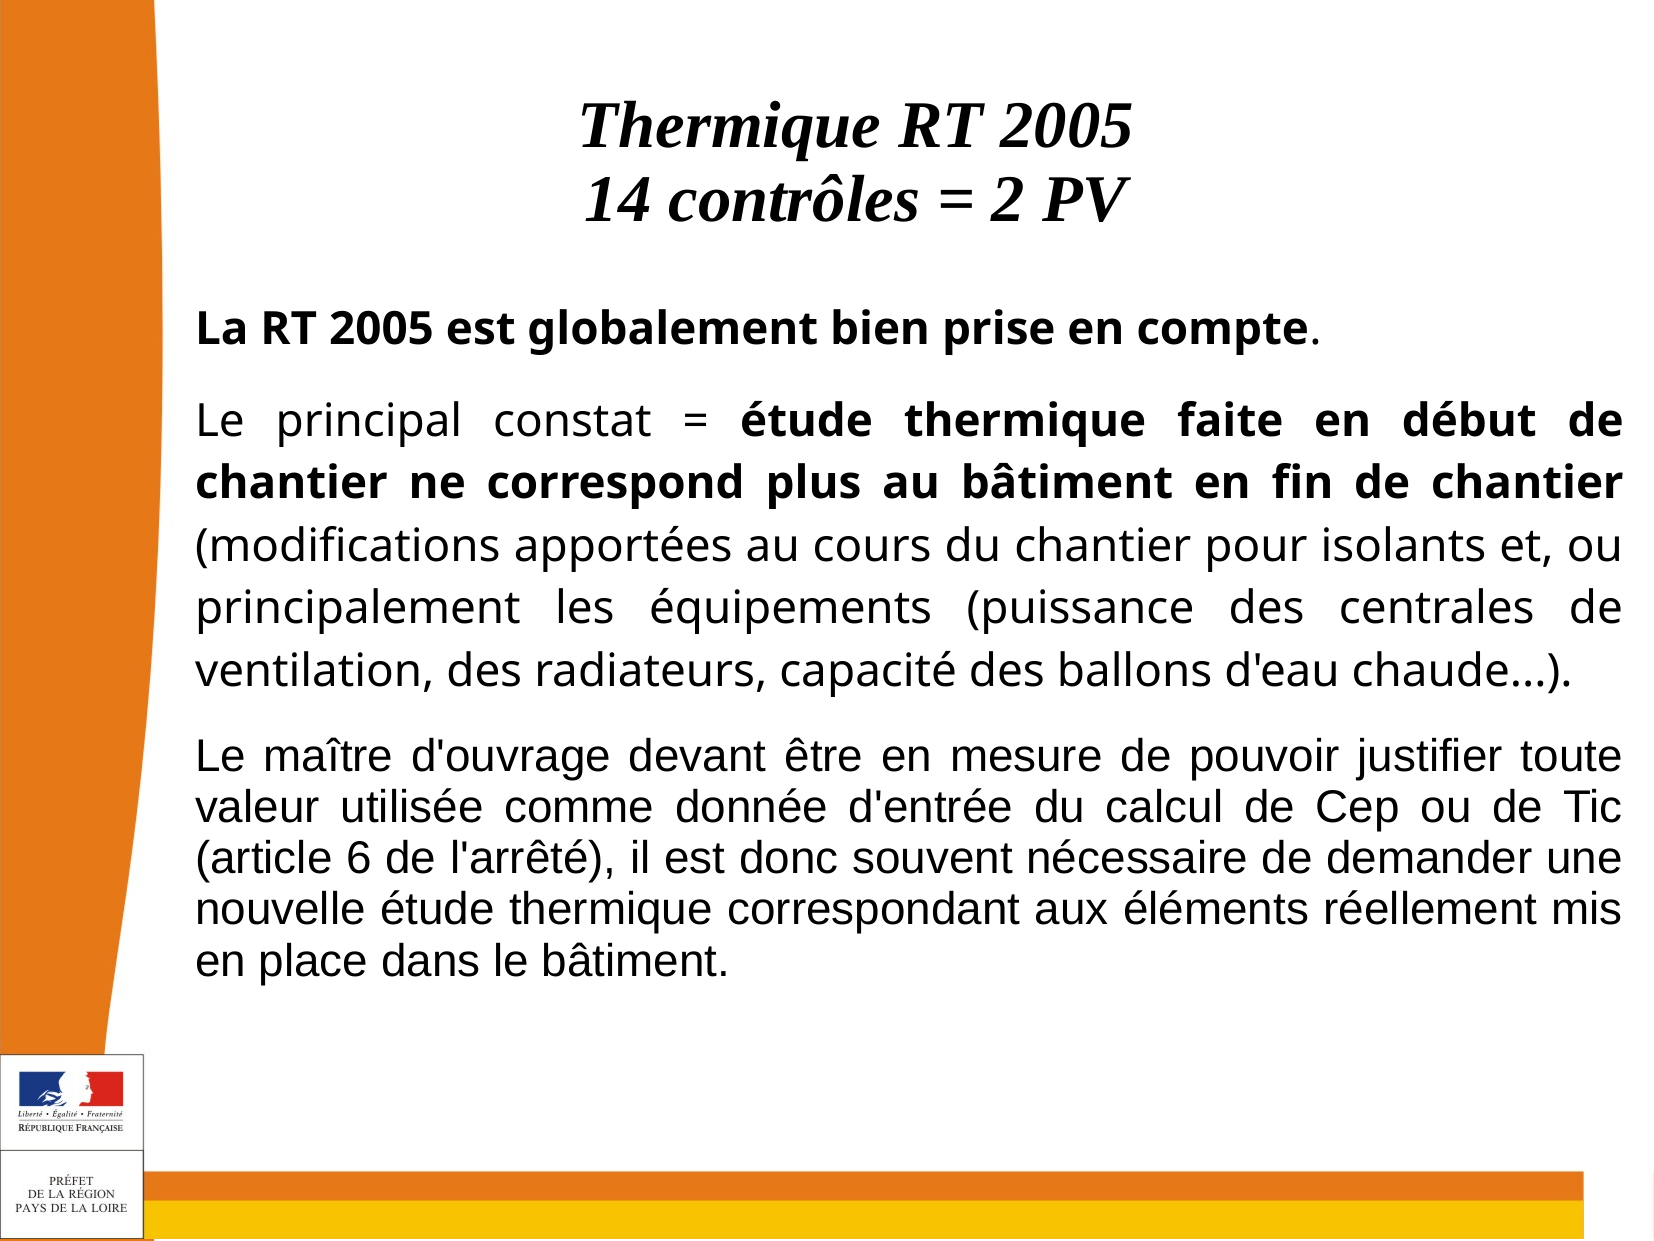

Thermique RT 2005
14 contrôles = 2 PV
# La RT 2005 est globalement bien prise en compte.
Le principal constat = étude thermique faite en début de chantier ne correspond plus au bâtiment en fin de chantier (modifications apportées au cours du chantier pour isolants et, ou principalement les équipements (puissance des centrales de ventilation, des radiateurs, capacité des ballons d'eau chaude...).
Le maître d'ouvrage devant être en mesure de pouvoir justifier toute valeur utilisée comme donnée d'entrée du calcul de Cep ou de Tic (article 6 de l'arrêté), il est donc souvent nécessaire de demander une nouvelle étude thermique correspondant aux éléments réellement mis en place dans le bâtiment.